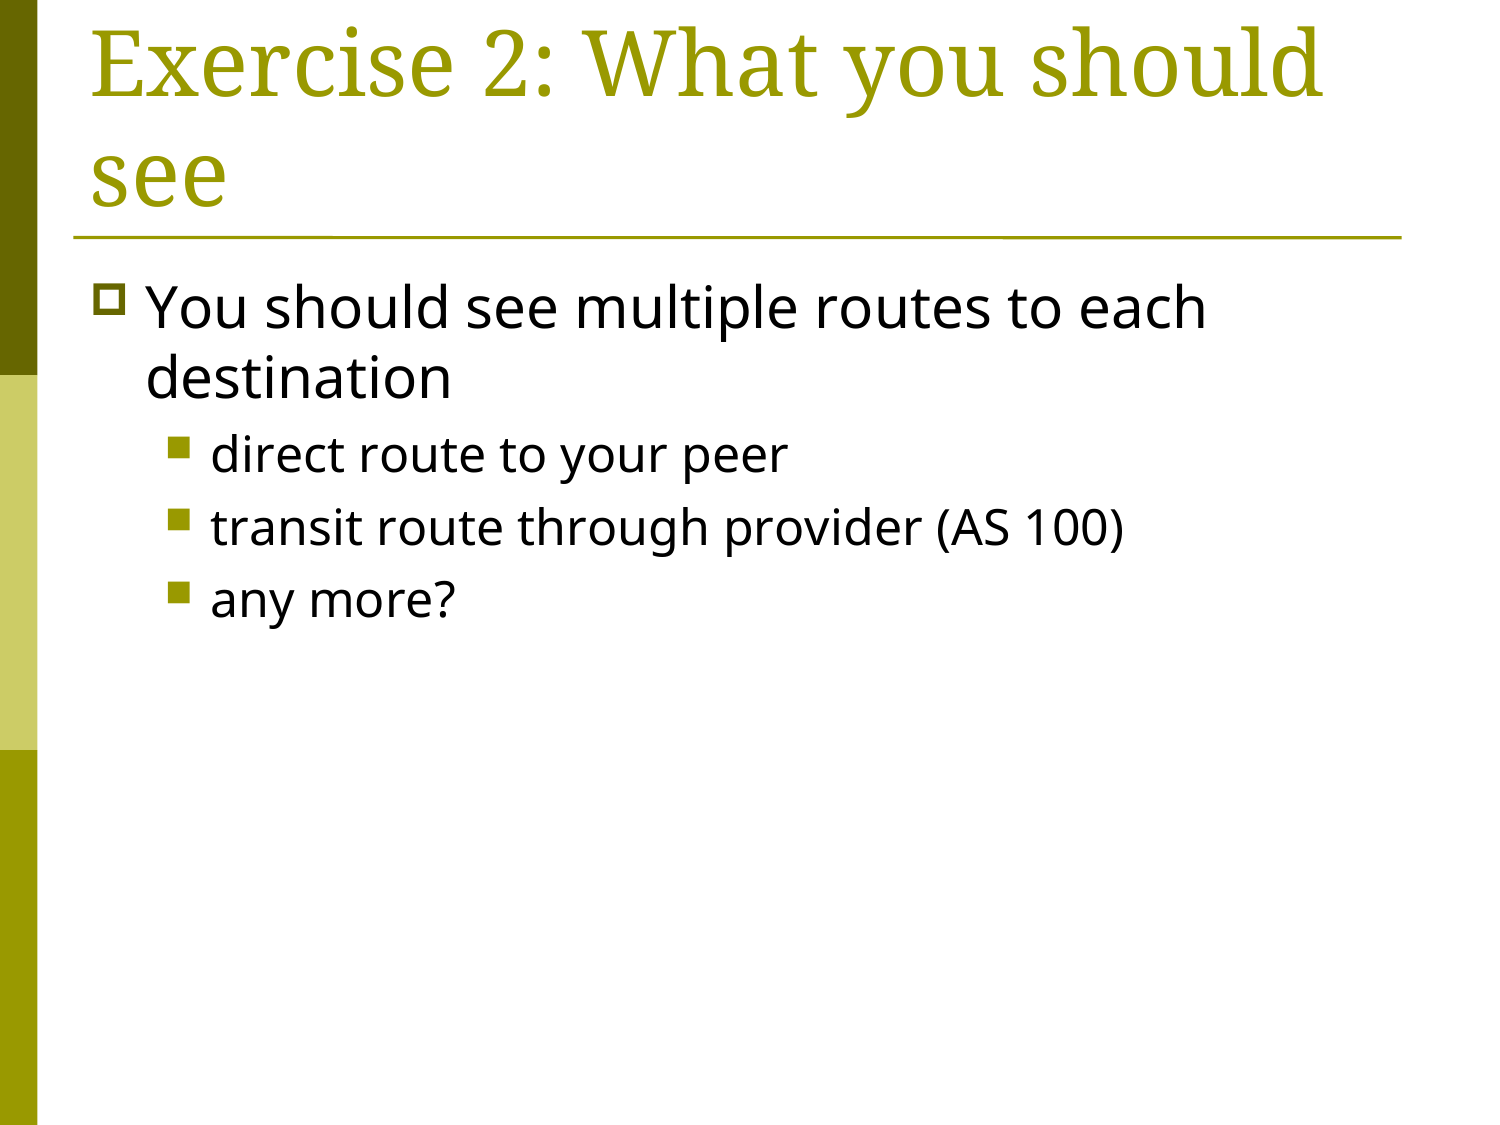

Exercise 2: What you should see
You should see multiple routes to each destination
direct route to your peer
transit route through provider (AS 100)
any more?